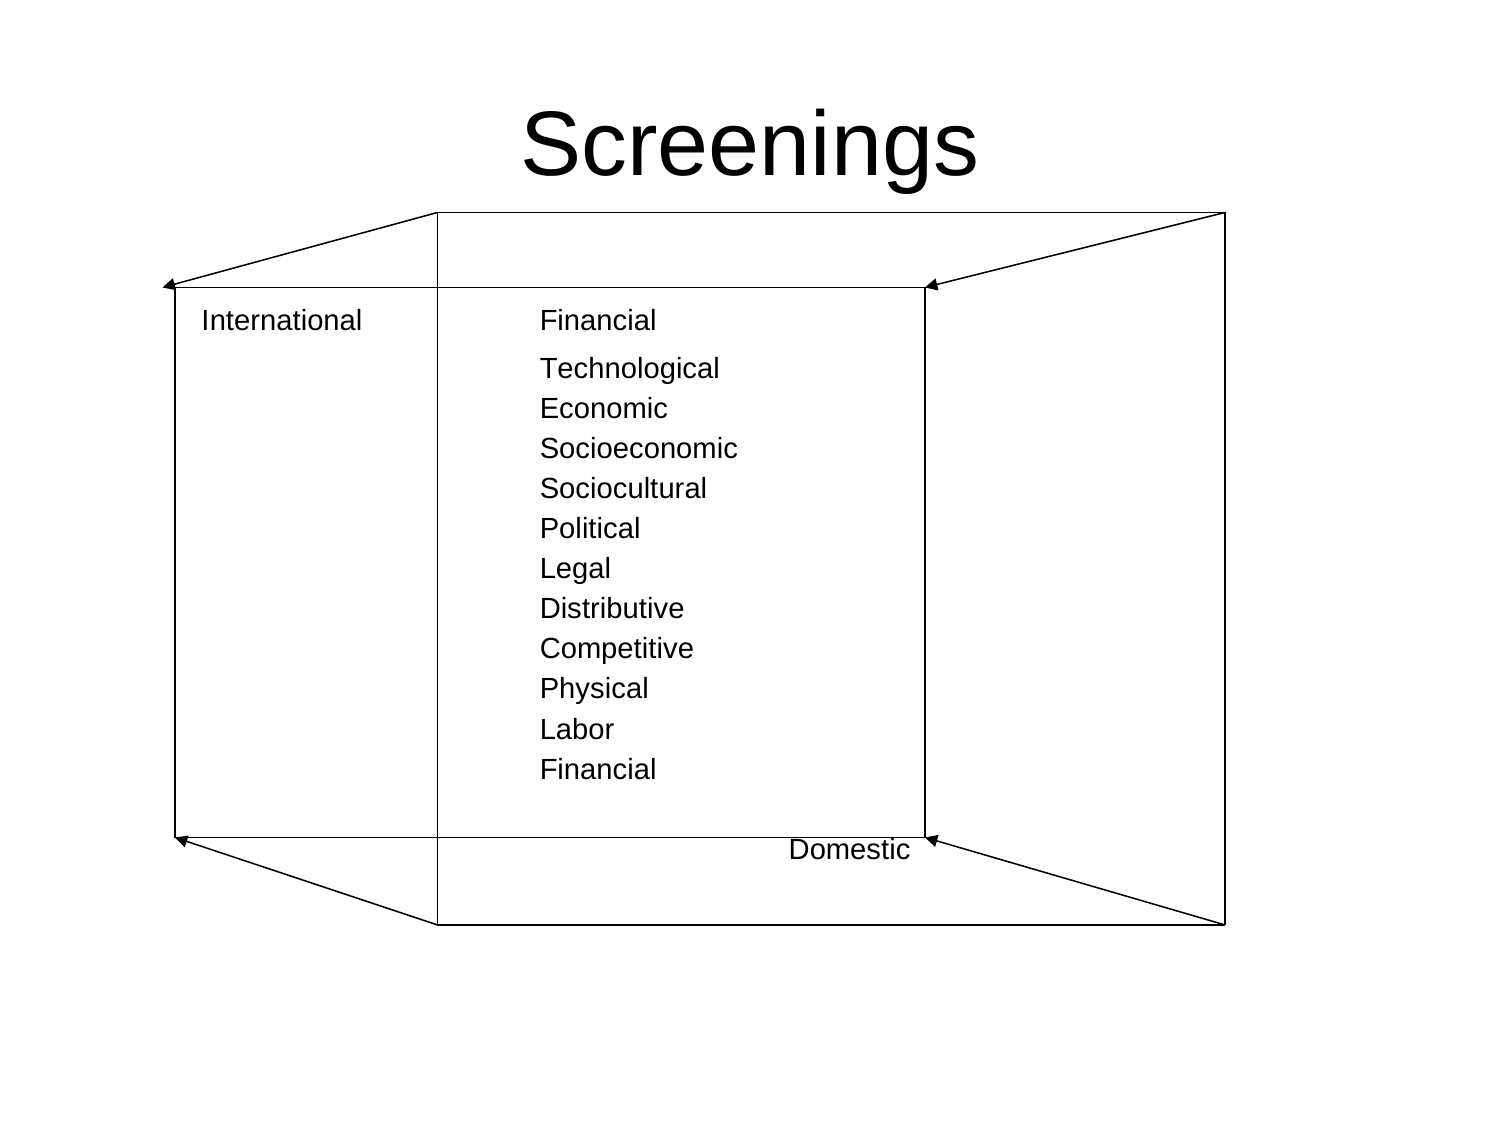

# Screenings
	 International 	Financial
				Technological
				Economic
				Socioeconomic
				Sociocultural
				Political
				Legal
				Distributive
				Competitive
				Physical
				Labor
				Financial
					 Domestic